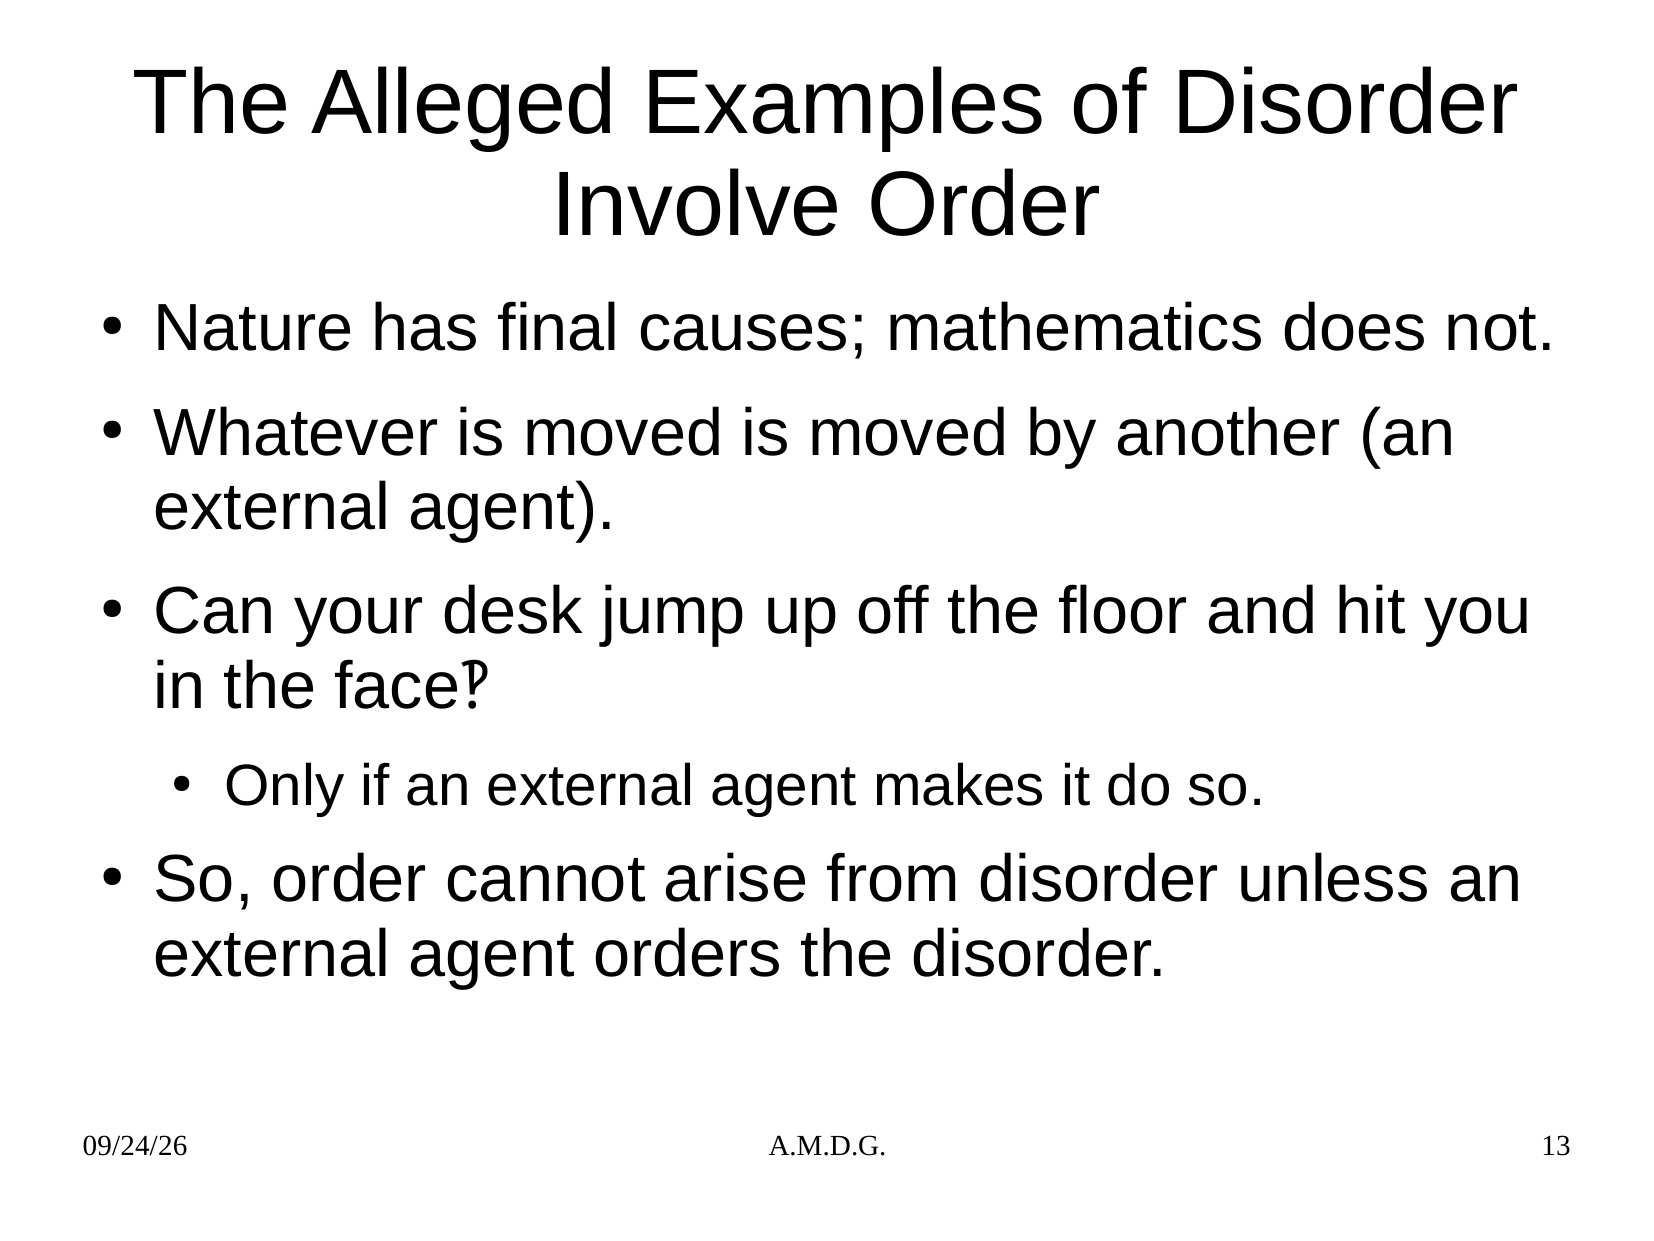

# The Alleged Examples of Disorder Involve Order
Nature has final causes; mathematics does not.
Whatever is moved is moved by another (an external agent).
Can your desk jump up off the floor and hit you in the face‽
Only if an external agent makes it do so.
So, order cannot arise from disorder unless an external agent orders the disorder.
A.M.D.G.
13